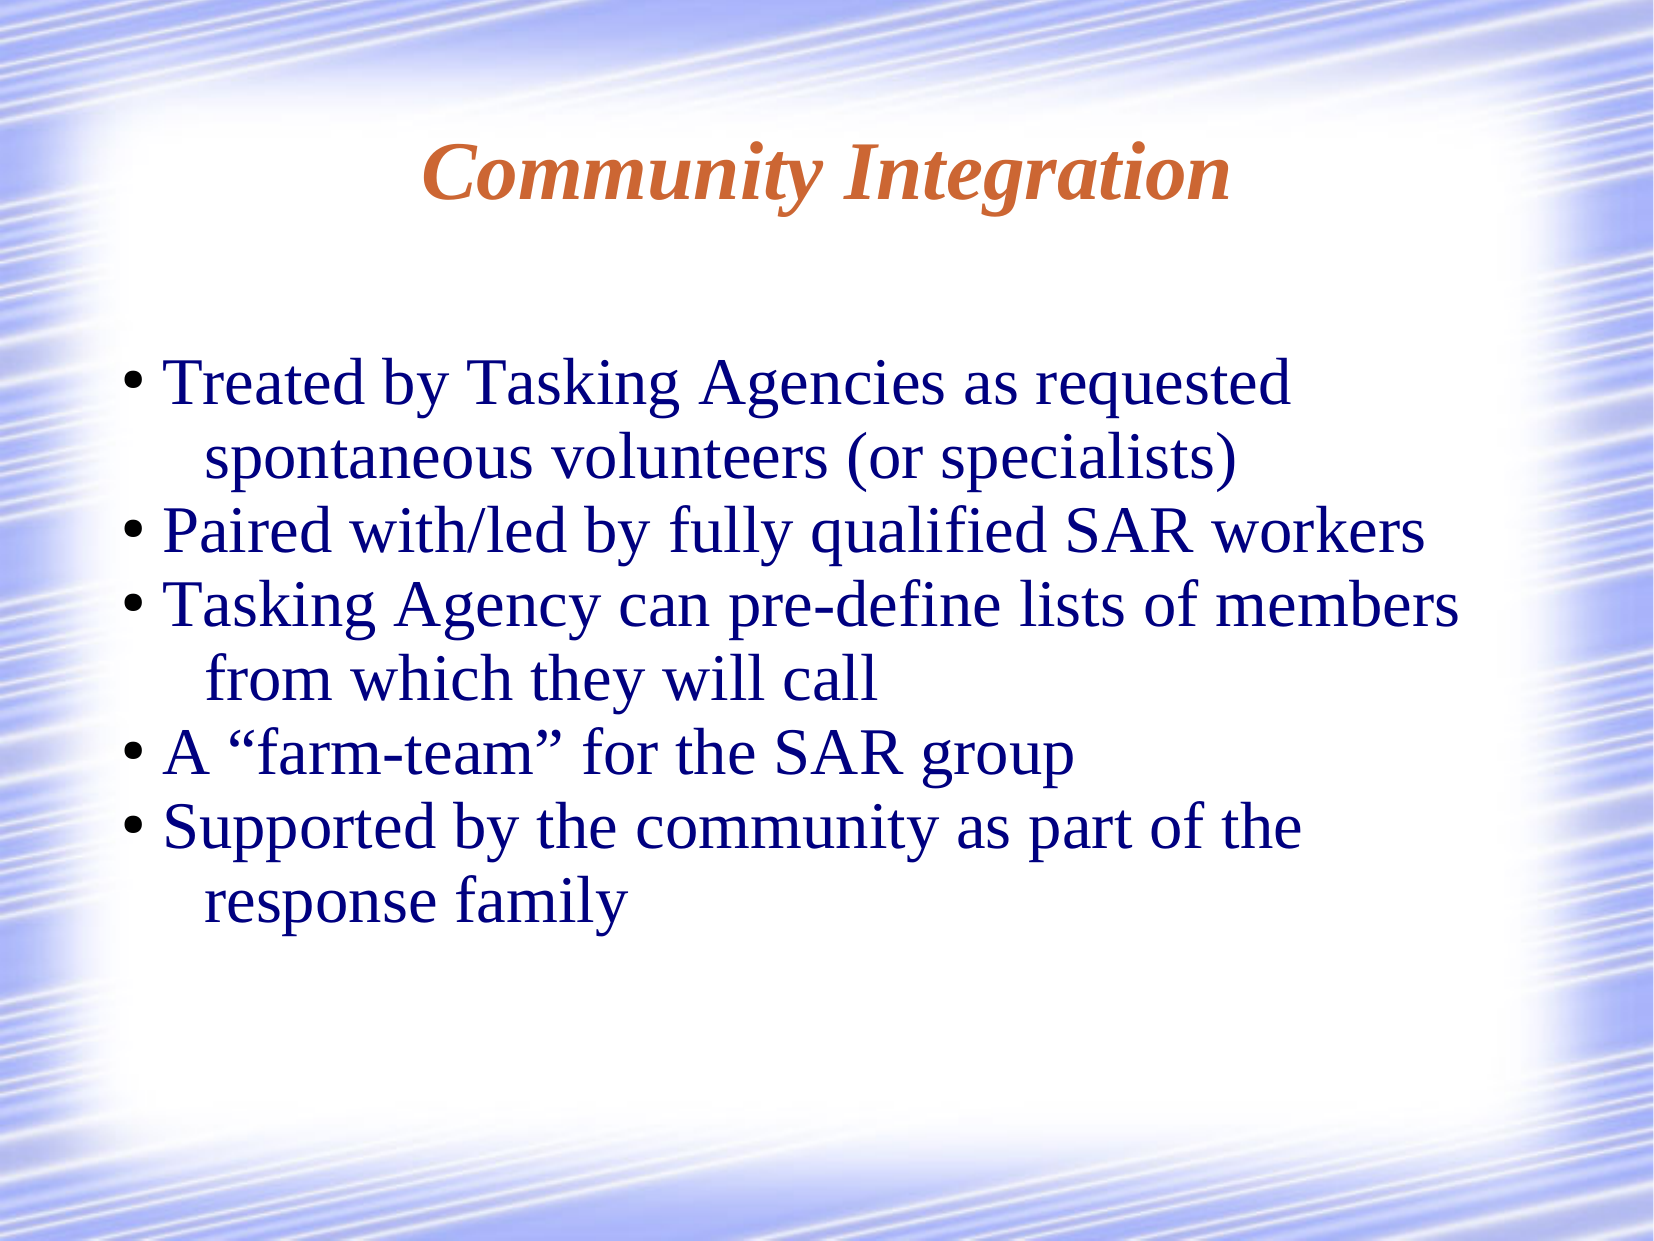

# Community Integration
 Treated by Tasking Agencies as requested spontaneous volunteers (or specialists)
 Paired with/led by fully qualified SAR workers
 Tasking Agency can pre-define lists of members from which they will call
 A “farm-team” for the SAR group
 Supported by the community as part of the
response family